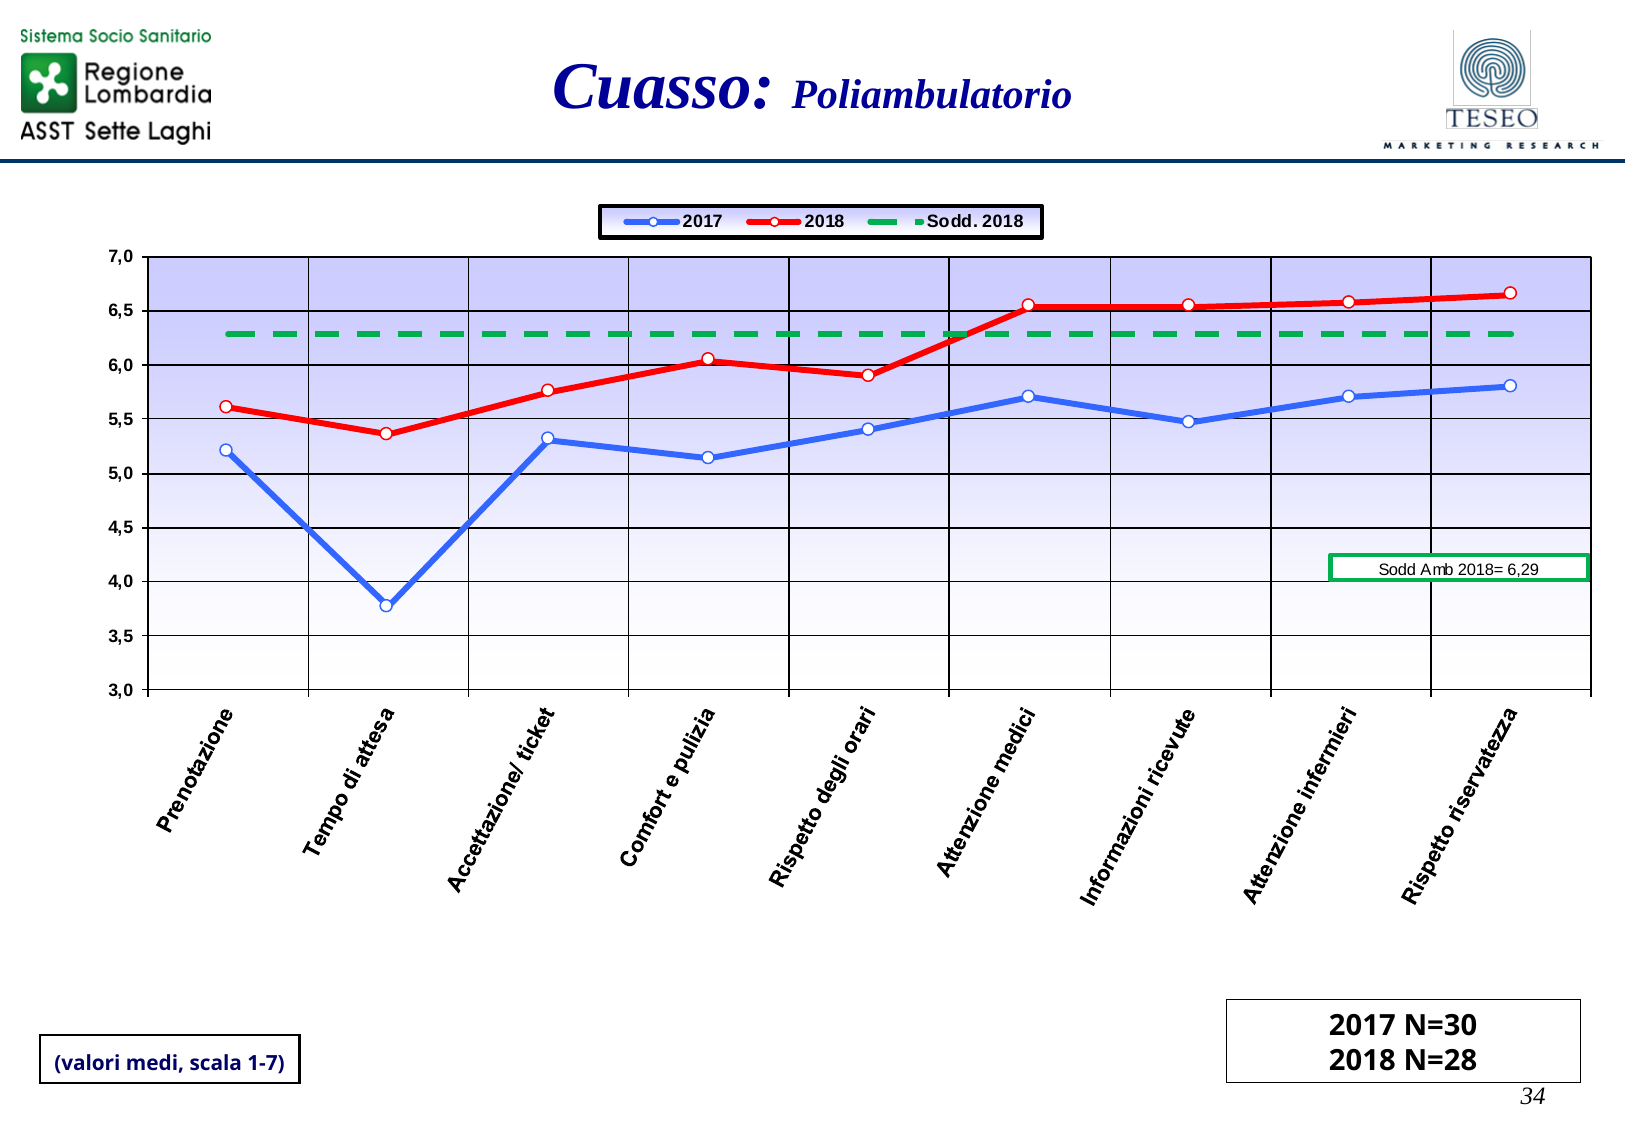

Cuasso: Poliambulatorio
2017 N=30
2018 N=28
(valori medi, scala 1-7)